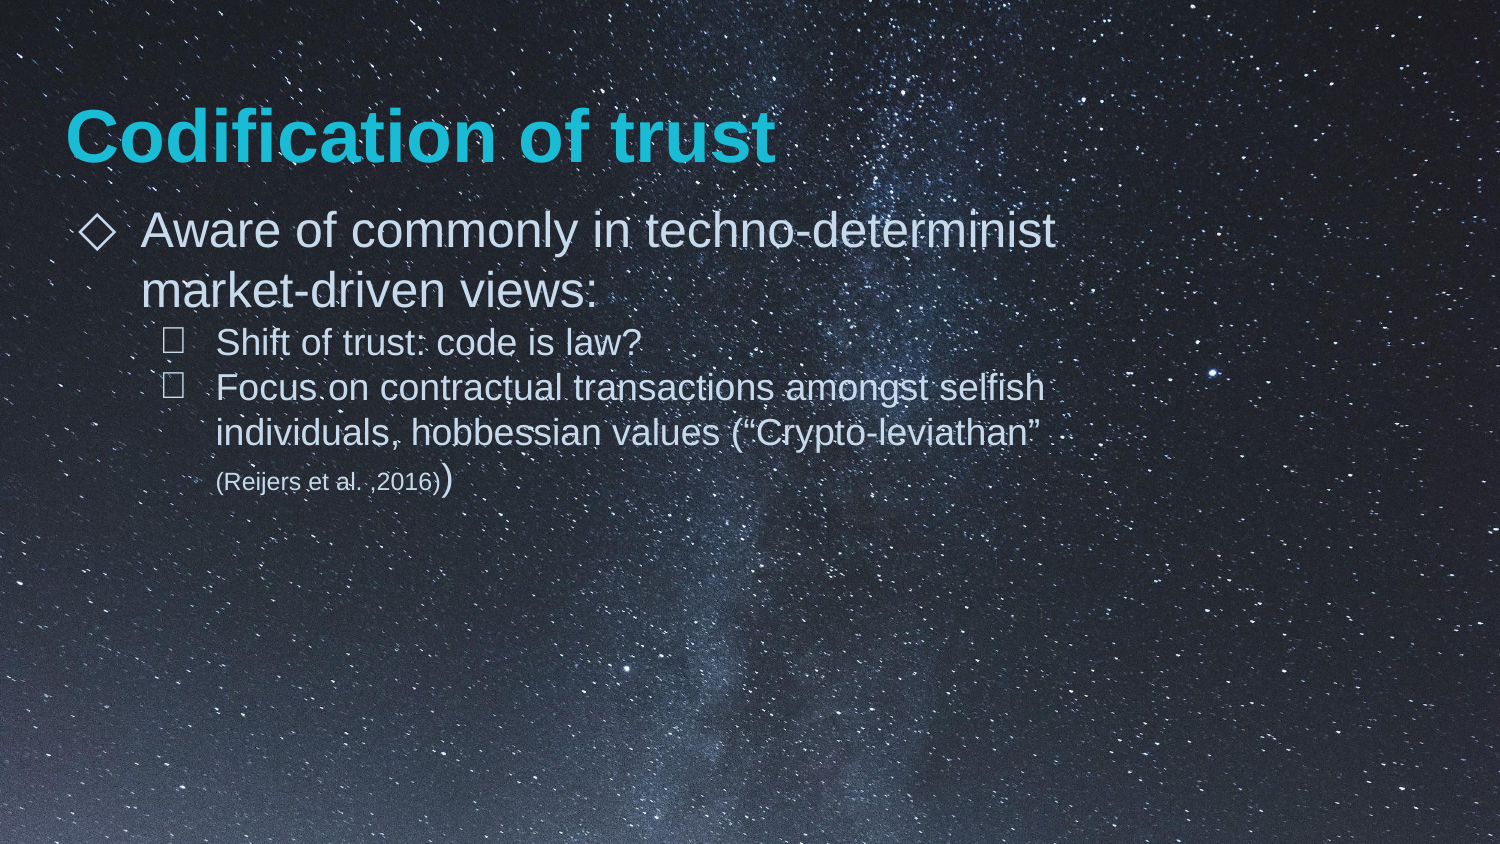

# Codification of trust
Aware of commonly in techno-determinist market-driven views:
Shift of trust: code is law?
Focus on contractual transactions amongst selfish individuals, hobbessian values (“Crypto-leviathan” (Reijers et al. ,2016))